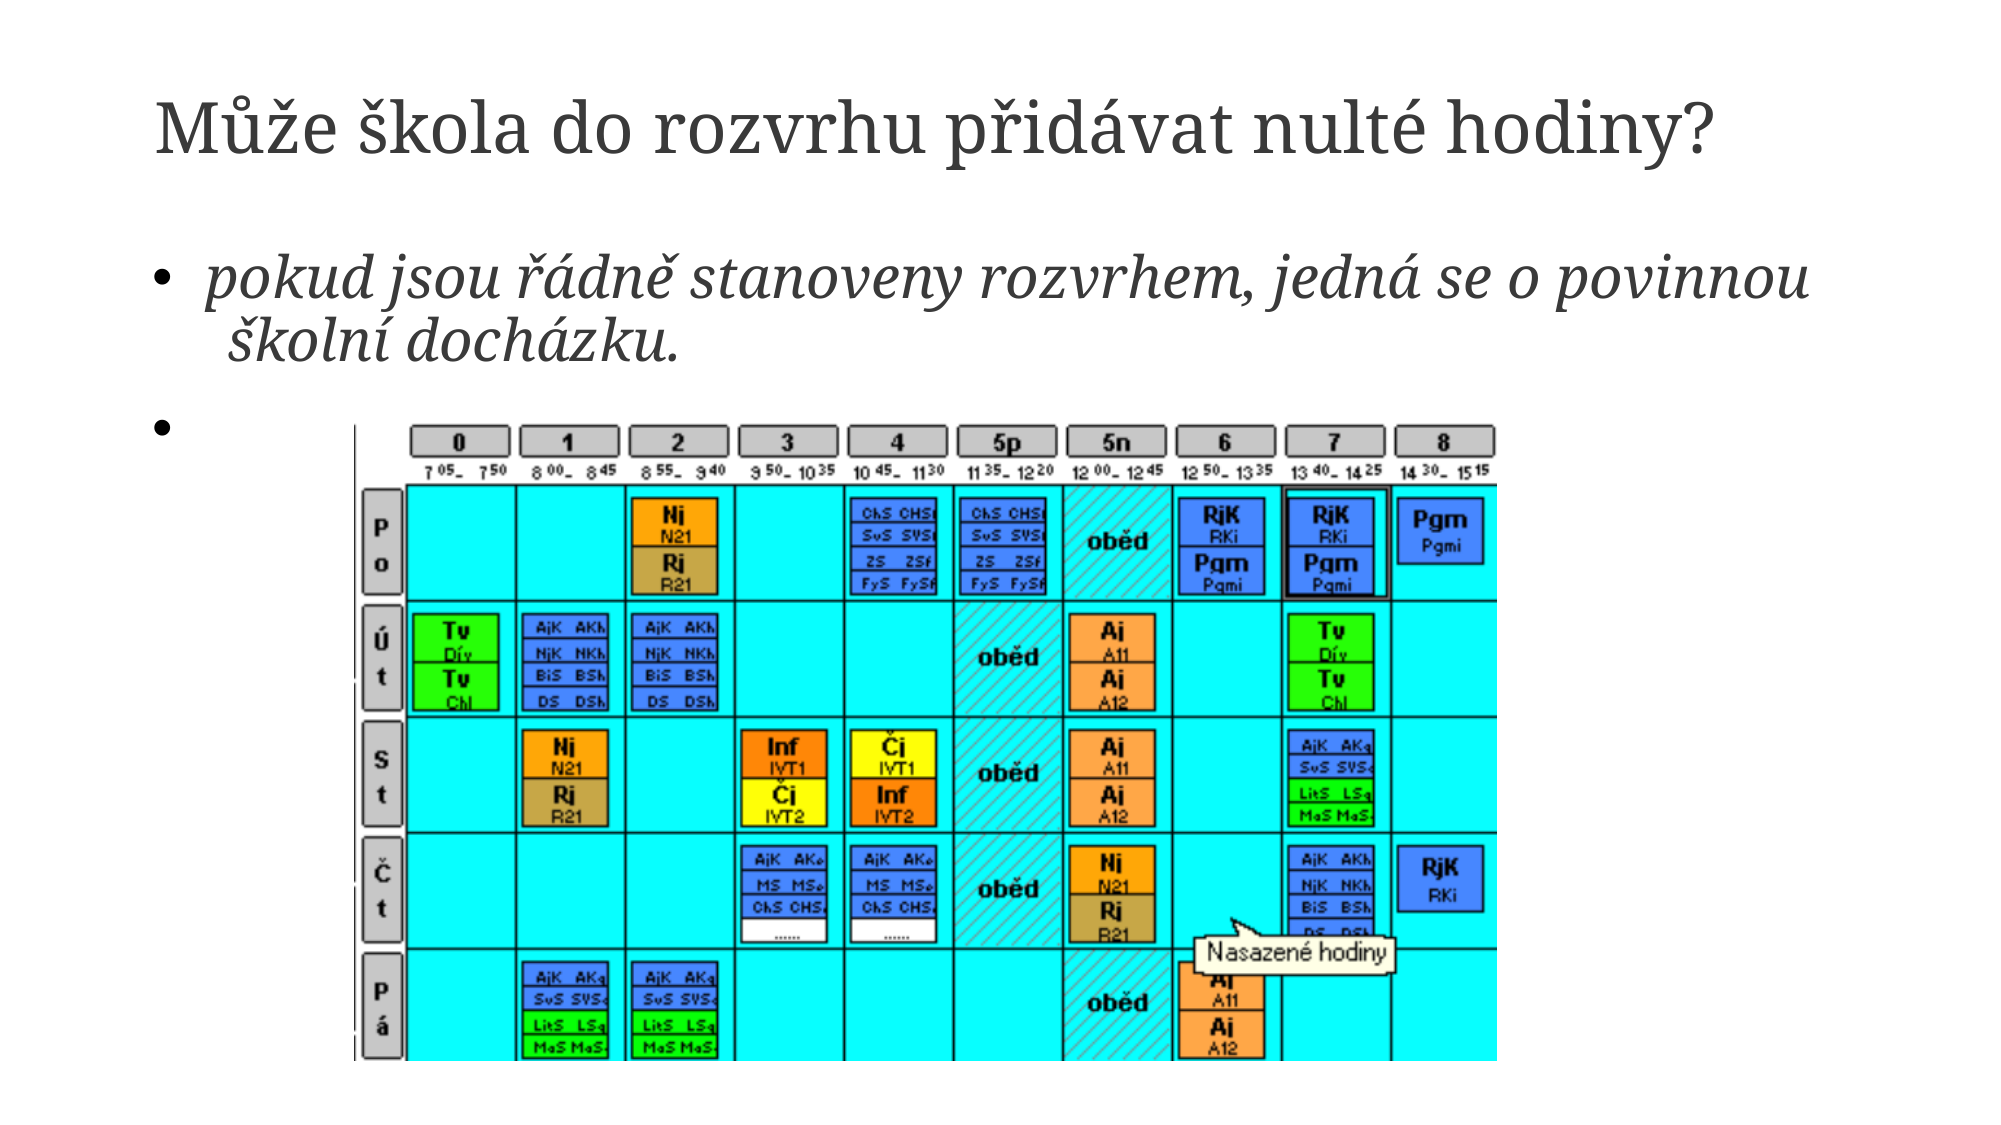

# Může škola do rozvrhu přidávat nulté hodiny?
 pokud jsou řádně stanoveny rozvrhem, jedná se o povinnou školní docházku.